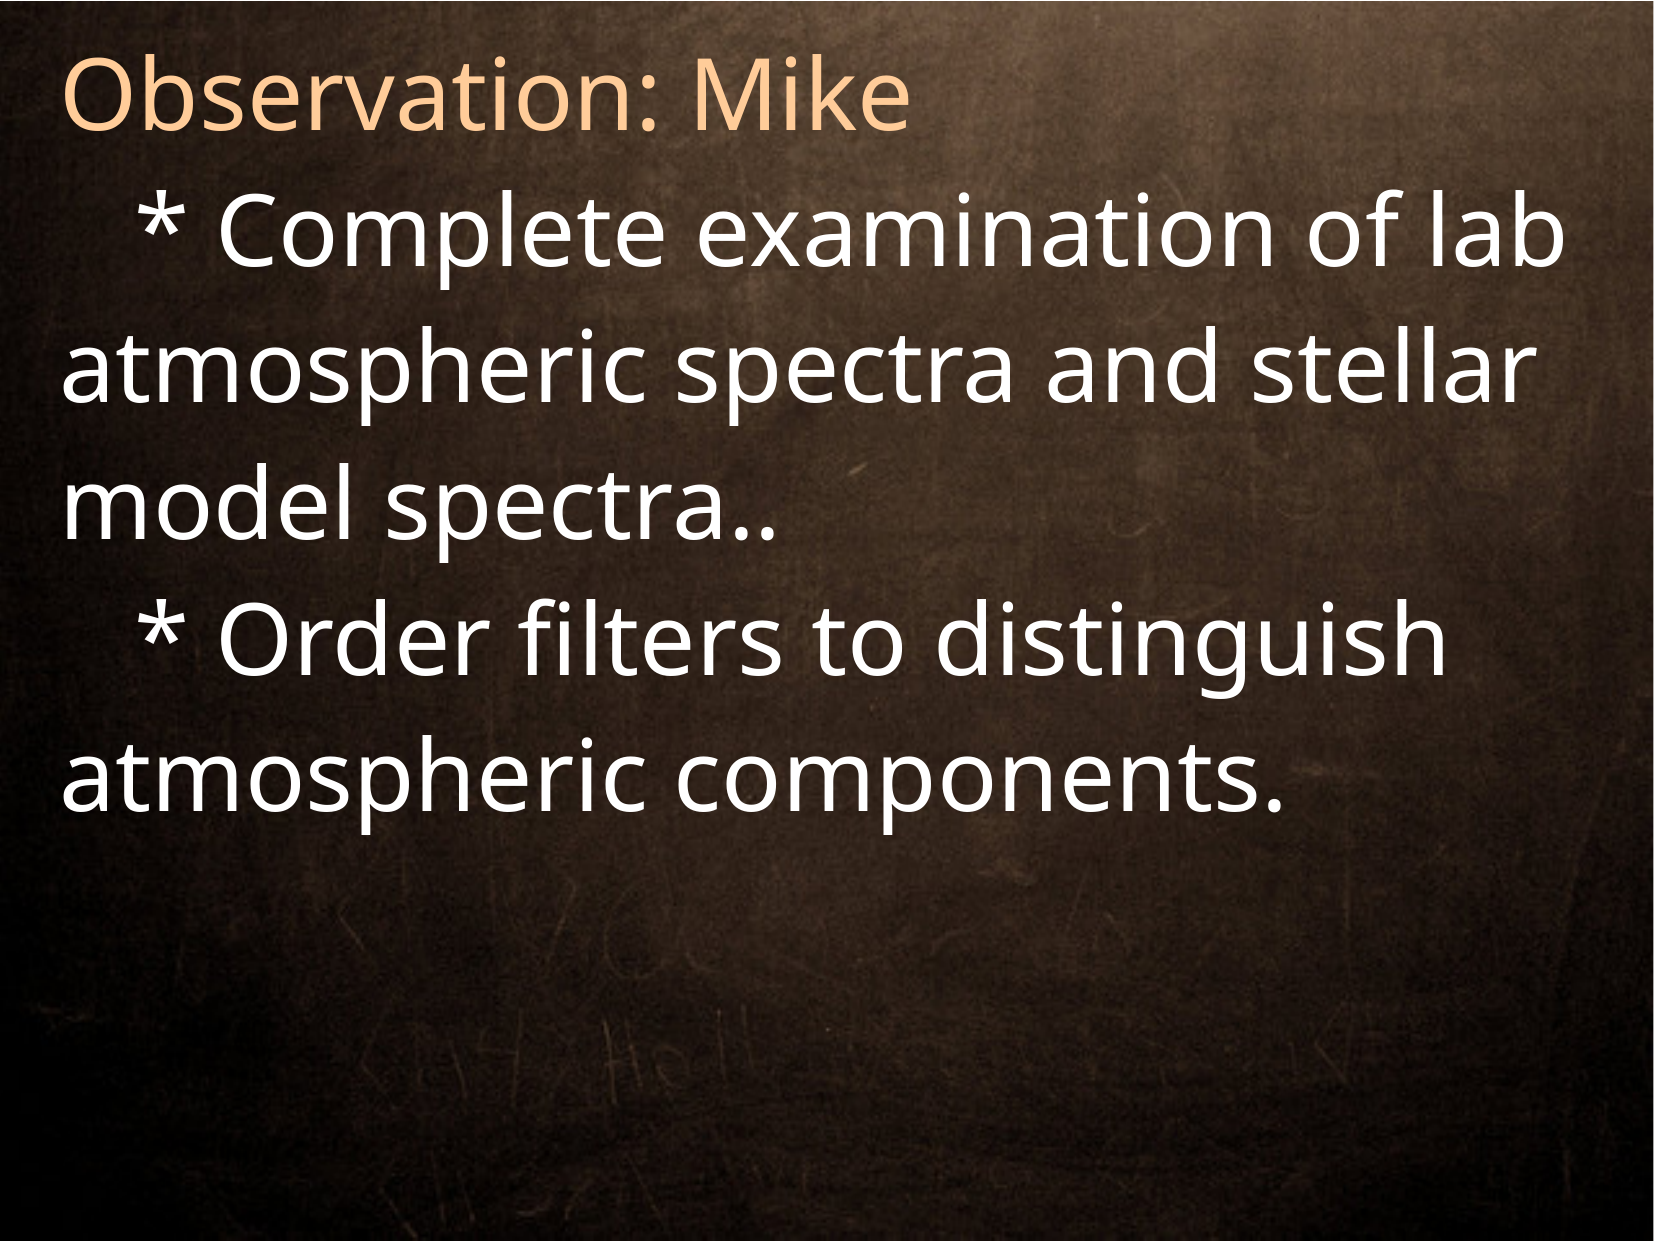

Observation: Mike
	* Complete examination of lab atmospheric spectra and stellar model spectra..
	* Order filters to distinguish atmospheric components.